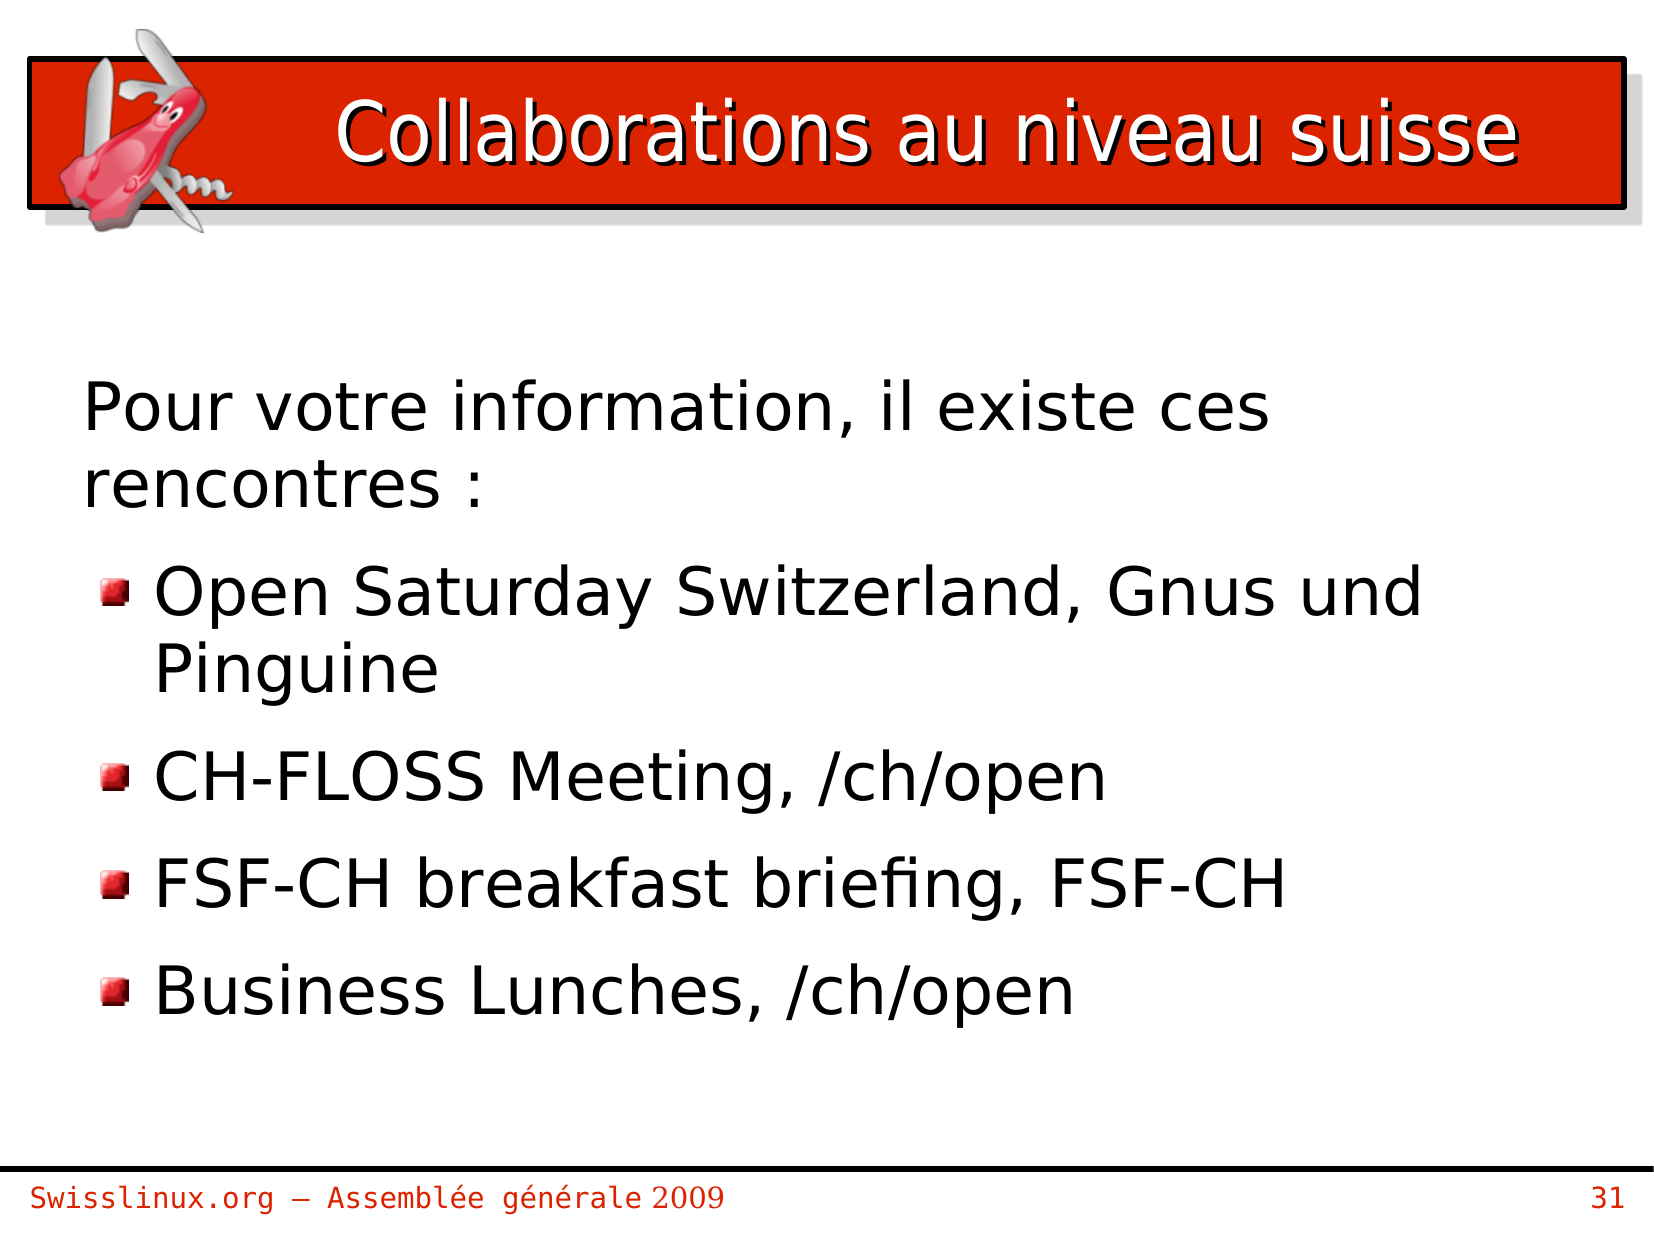

# Collaborations au niveau suisse
Pour votre information, il existe ces rencontres :
Open Saturday Switzerland, Gnus und Pinguine
CH-FLOSS Meeting, /ch/open
FSF-CH breakfast briefing, FSF-CH
Business Lunches, /ch/open
26 Janvier 2007
31